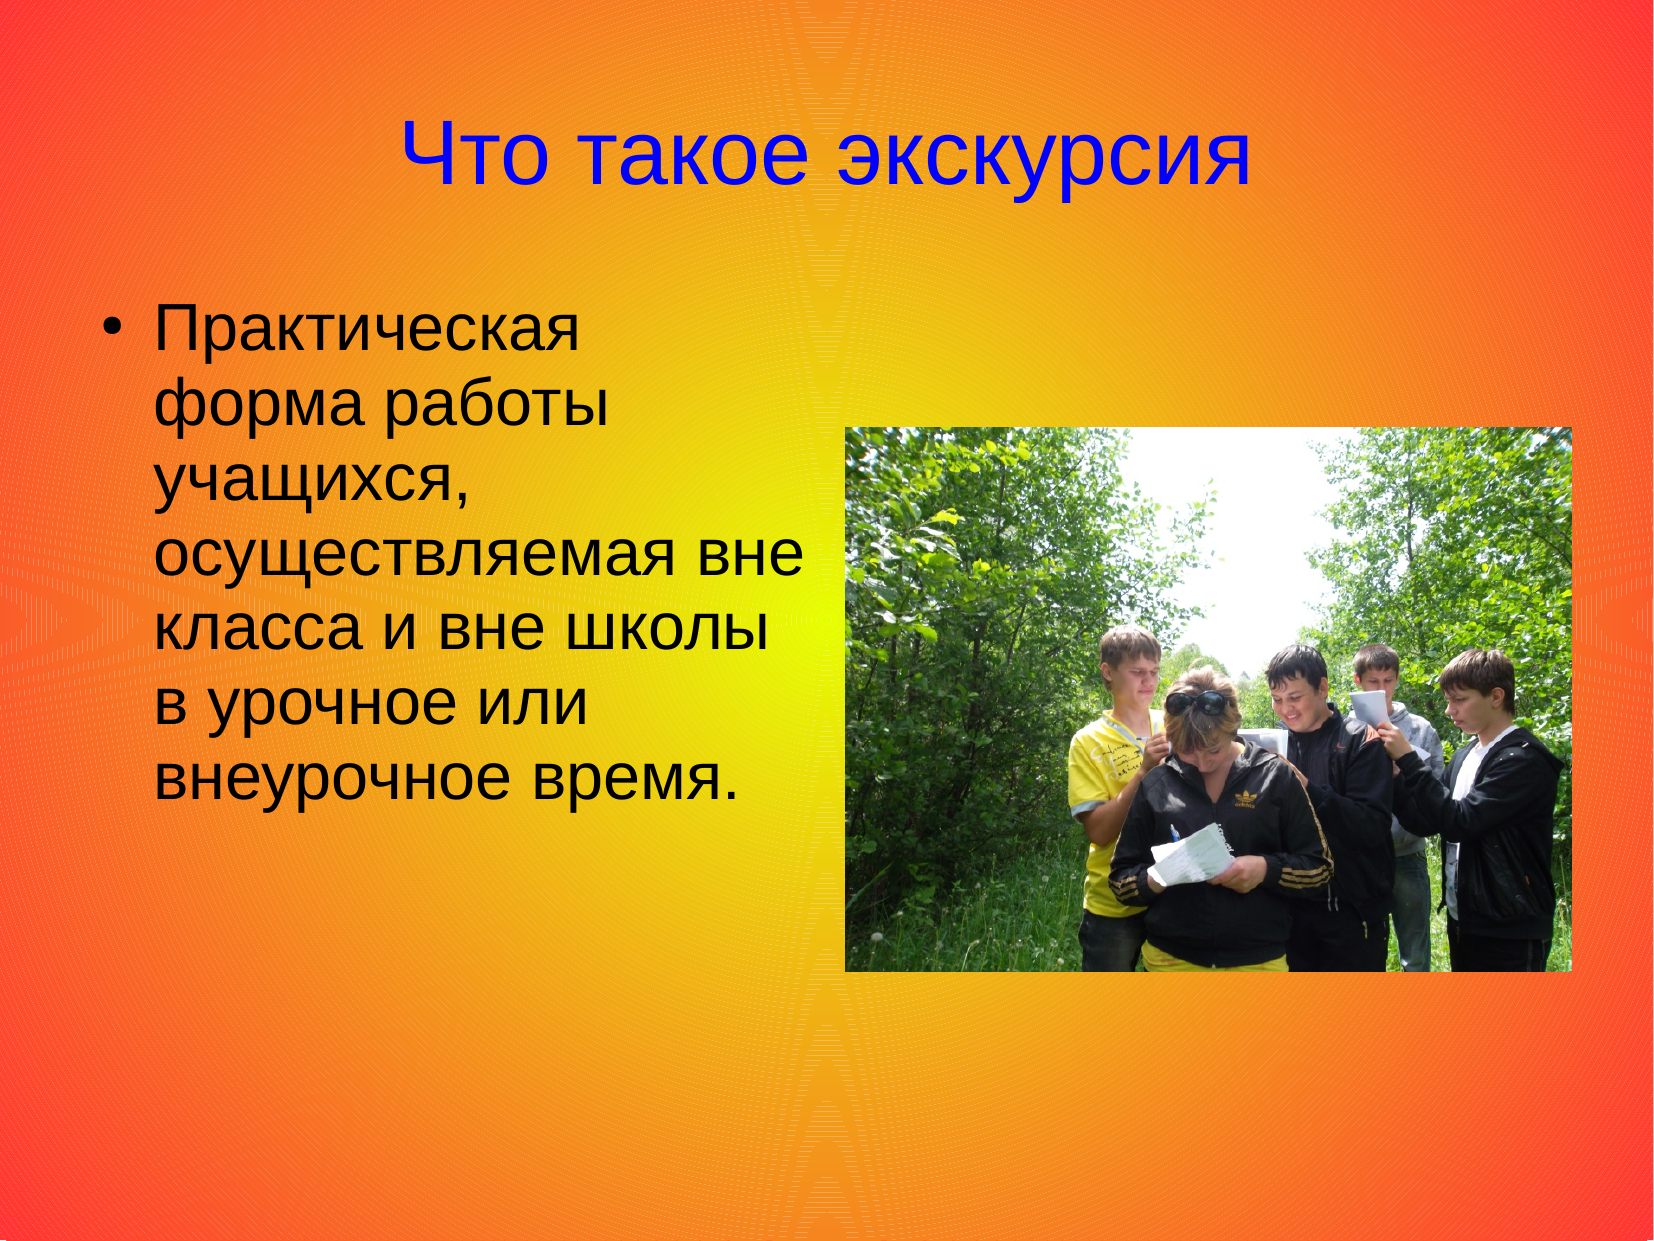

# Что такое экскурсия
Практическая форма работы учащихся, осуществляемая вне класса и вне школы в урочное или внеурочное время.